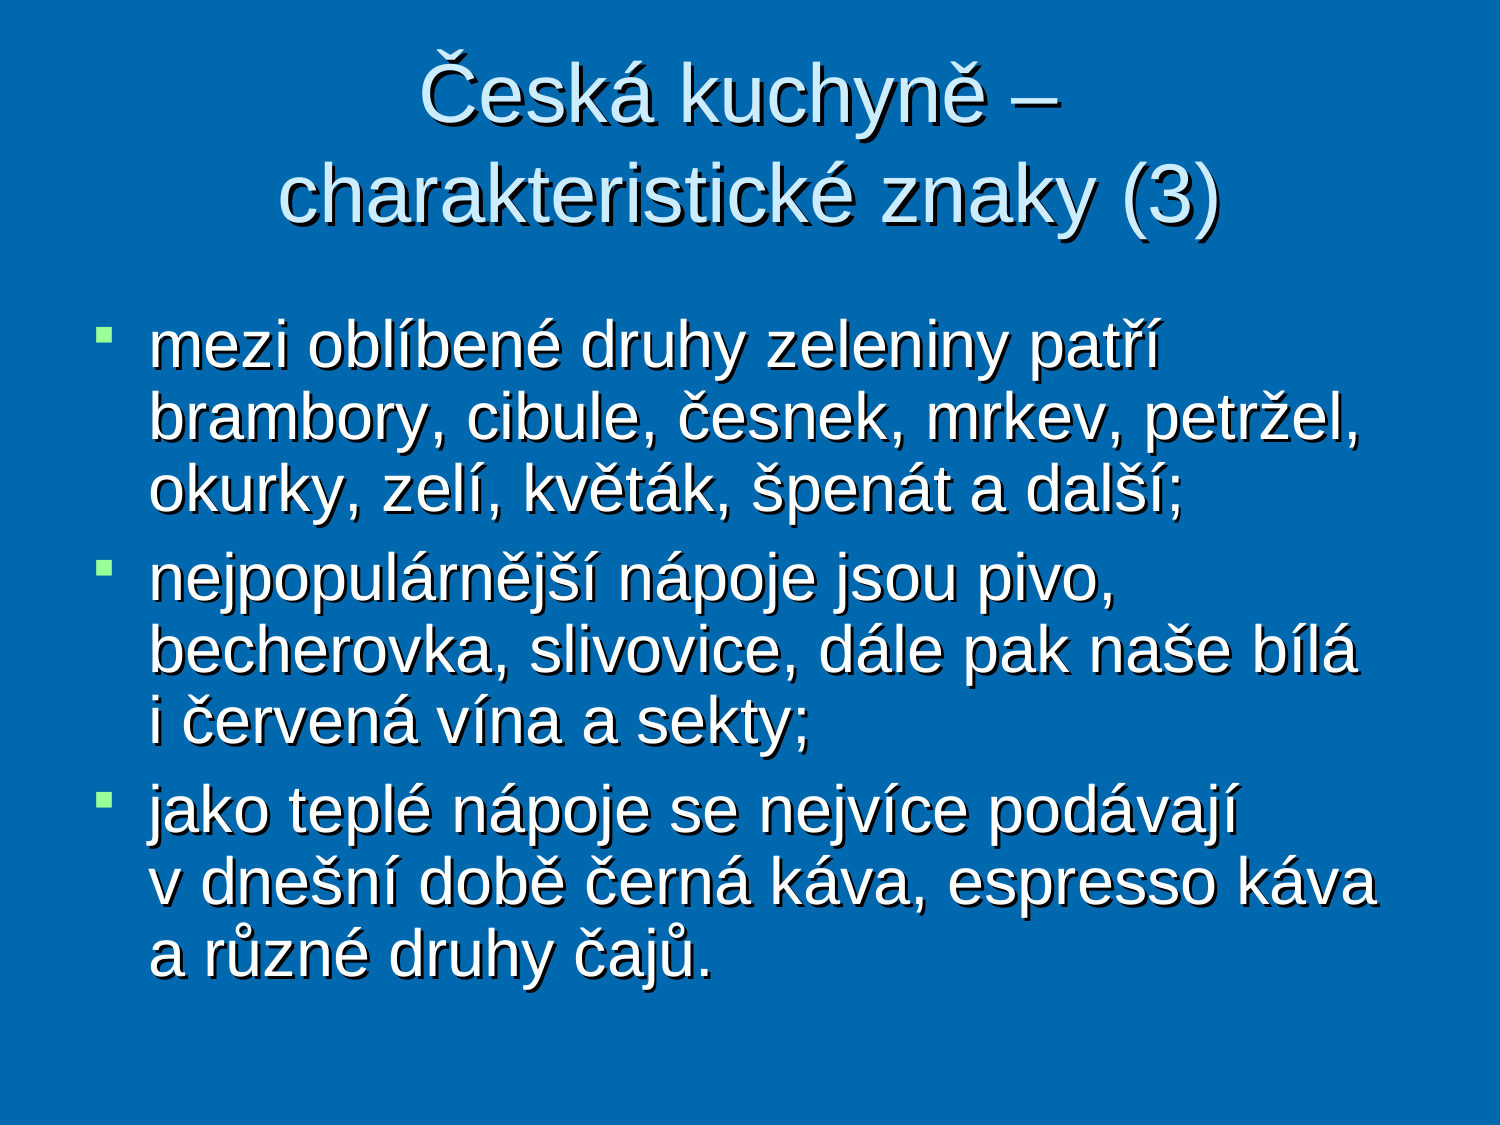

# Česká kuchyně – charakteristické znaky (3)
mezi oblíbené druhy zeleniny patří brambory, cibule, česnek, mrkev, petržel, okurky, zelí, květák, špenát a další;
nejpopulárnější nápoje jsou pivo, becherovka, slivovice, dále pak naše bílá i červená vína a sekty;
jako teplé nápoje se nejvíce podávají v dnešní době černá káva, espresso káva a různé druhy čajů.